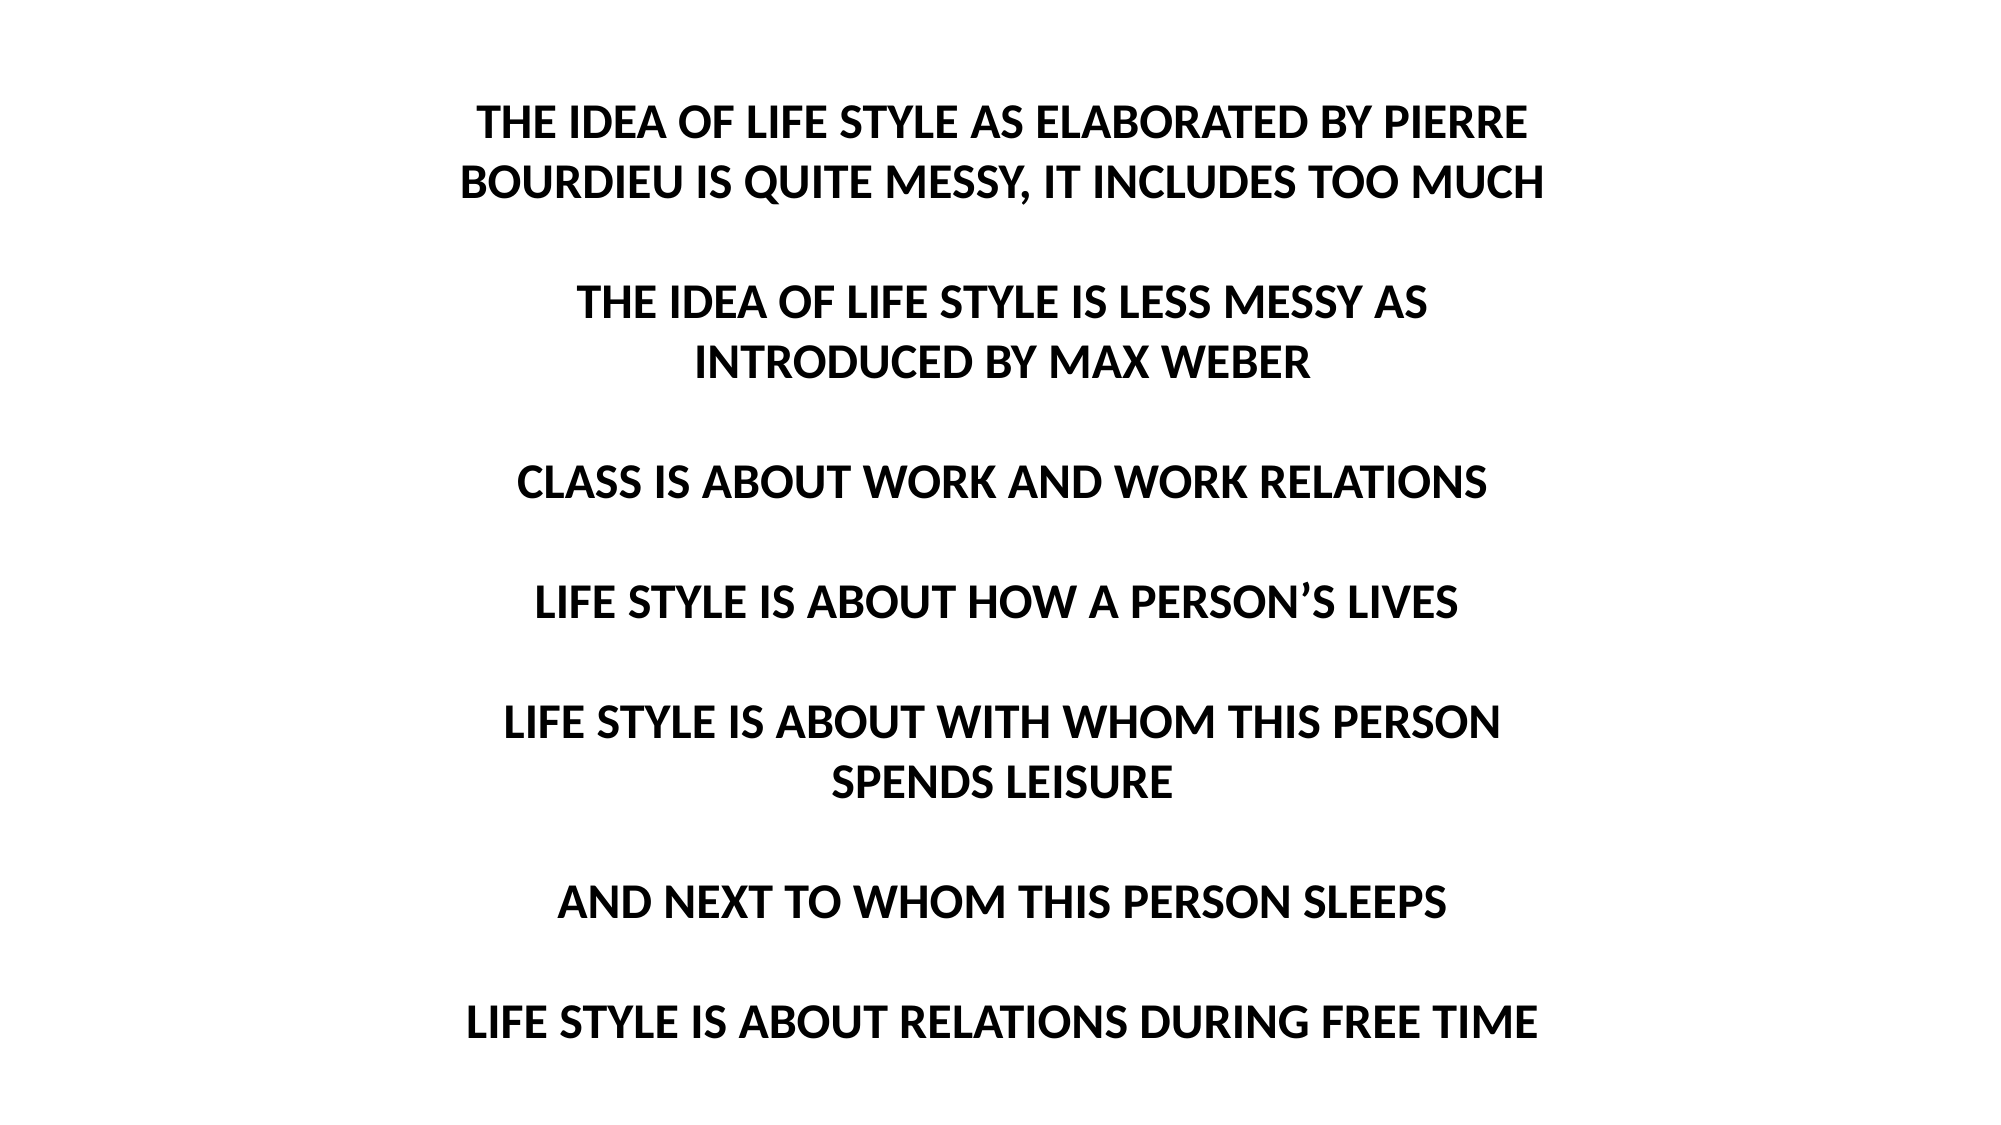

THE IDEA OF LIFE STYLE AS ELABORATED BY PIERRE BOURDIEU IS QUITE MESSY, IT INCLUDES TOO MUCH
THE IDEA OF LIFE STYLE IS LESS MESSY AS INTRODUCED BY MAX WEBER
CLASS IS ABOUT WORK AND WORK RELATIONS
LIFE STYLE IS ABOUT HOW A PERSON’S LIVES
LIFE STYLE IS ABOUT WITH WHOM THIS PERSON SPENDS LEISURE
AND NEXT TO WHOM THIS PERSON SLEEPS
LIFE STYLE IS ABOUT RELATIONS DURING FREE TIME